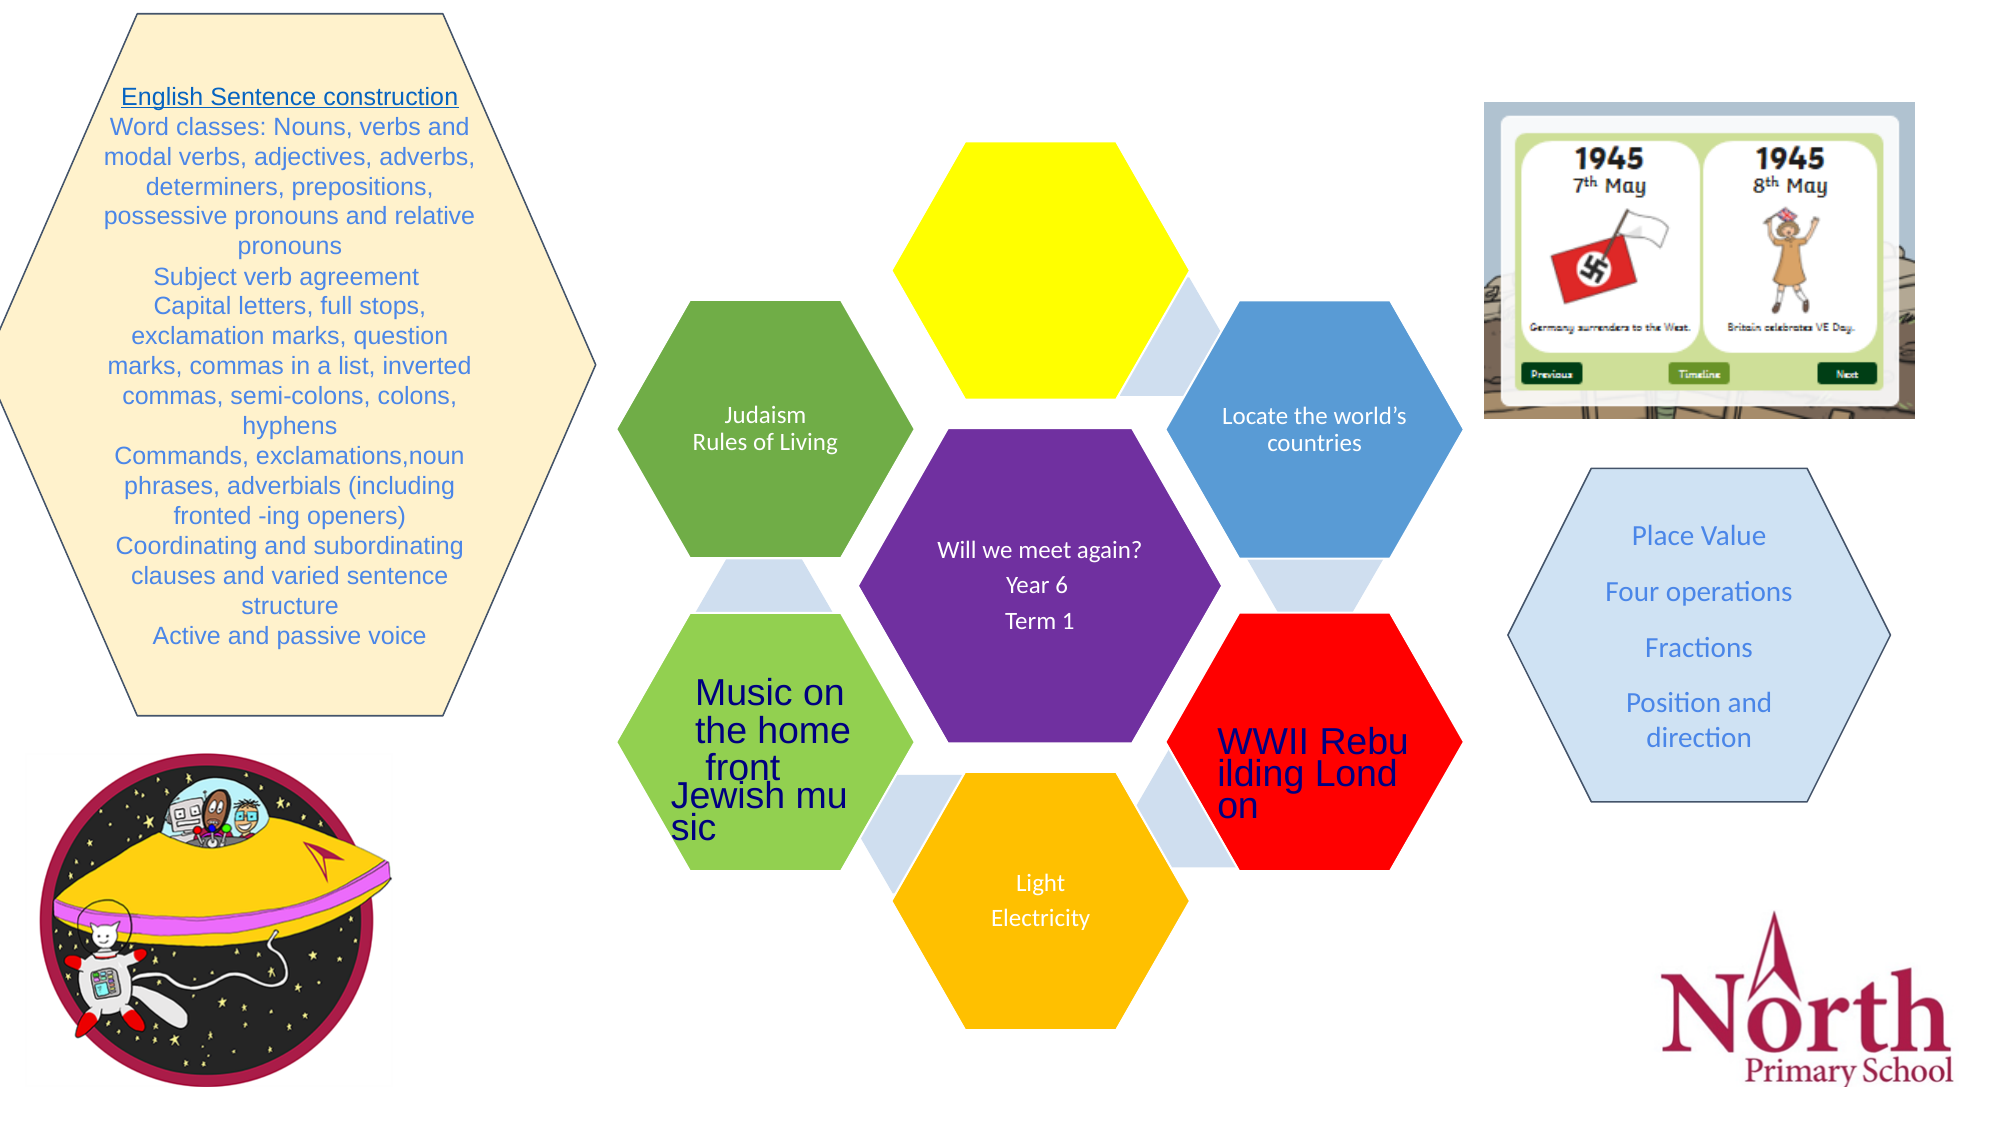

English Sentence construction
Word classes: Nouns, verbs and modal verbs, adjectives, adverbs, determiners, prepositions, possessive pronouns and relative pronouns
Subject verb agreement
Capital letters, full stops, exclamation marks, question marks, commas in a list, inverted commas, semi-colons, colons, hyphens
Commands, exclamations,noun phrases, adverbials (including fronted -ing openers)
Coordinating and subordinating clauses and varied sentence structure
Active and passive voice
Judaism
Rules of Living
Locate the world’s countries
Will we meet again?
Year 6
Term 1
WWII Rebuilding London
Jewish music
Light
Electricity
Place Value
Four operations
Fractions
Position and direction
Music on the home front